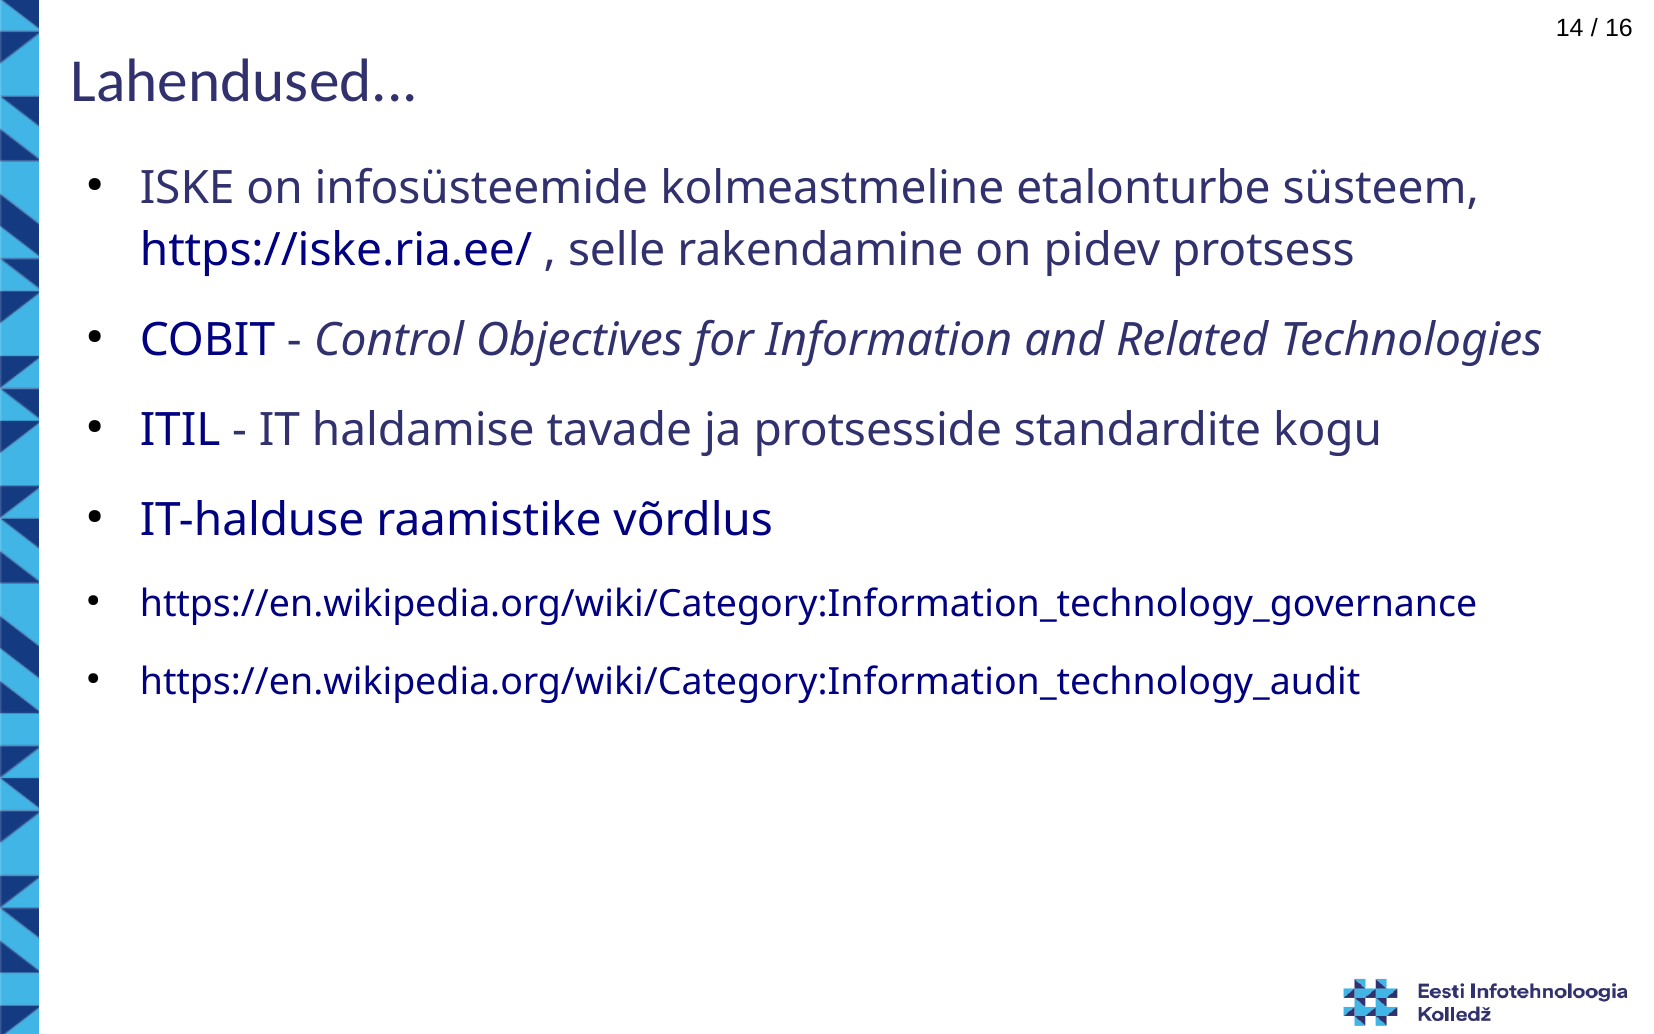

# Lahendused...
ISKE on infosüsteemide kolmeastmeline etalonturbe süsteem, https://iske.ria.ee/ , selle rakendamine on pidev protsess
COBIT - Control Objectives for Information and Related Technologies
ITIL - IT haldamise tavade ja protsesside standardite kogu
IT-halduse raamistike võrdlus
https://en.wikipedia.org/wiki/Category:Information_technology_governance
https://en.wikipedia.org/wiki/Category:Information_technology_audit